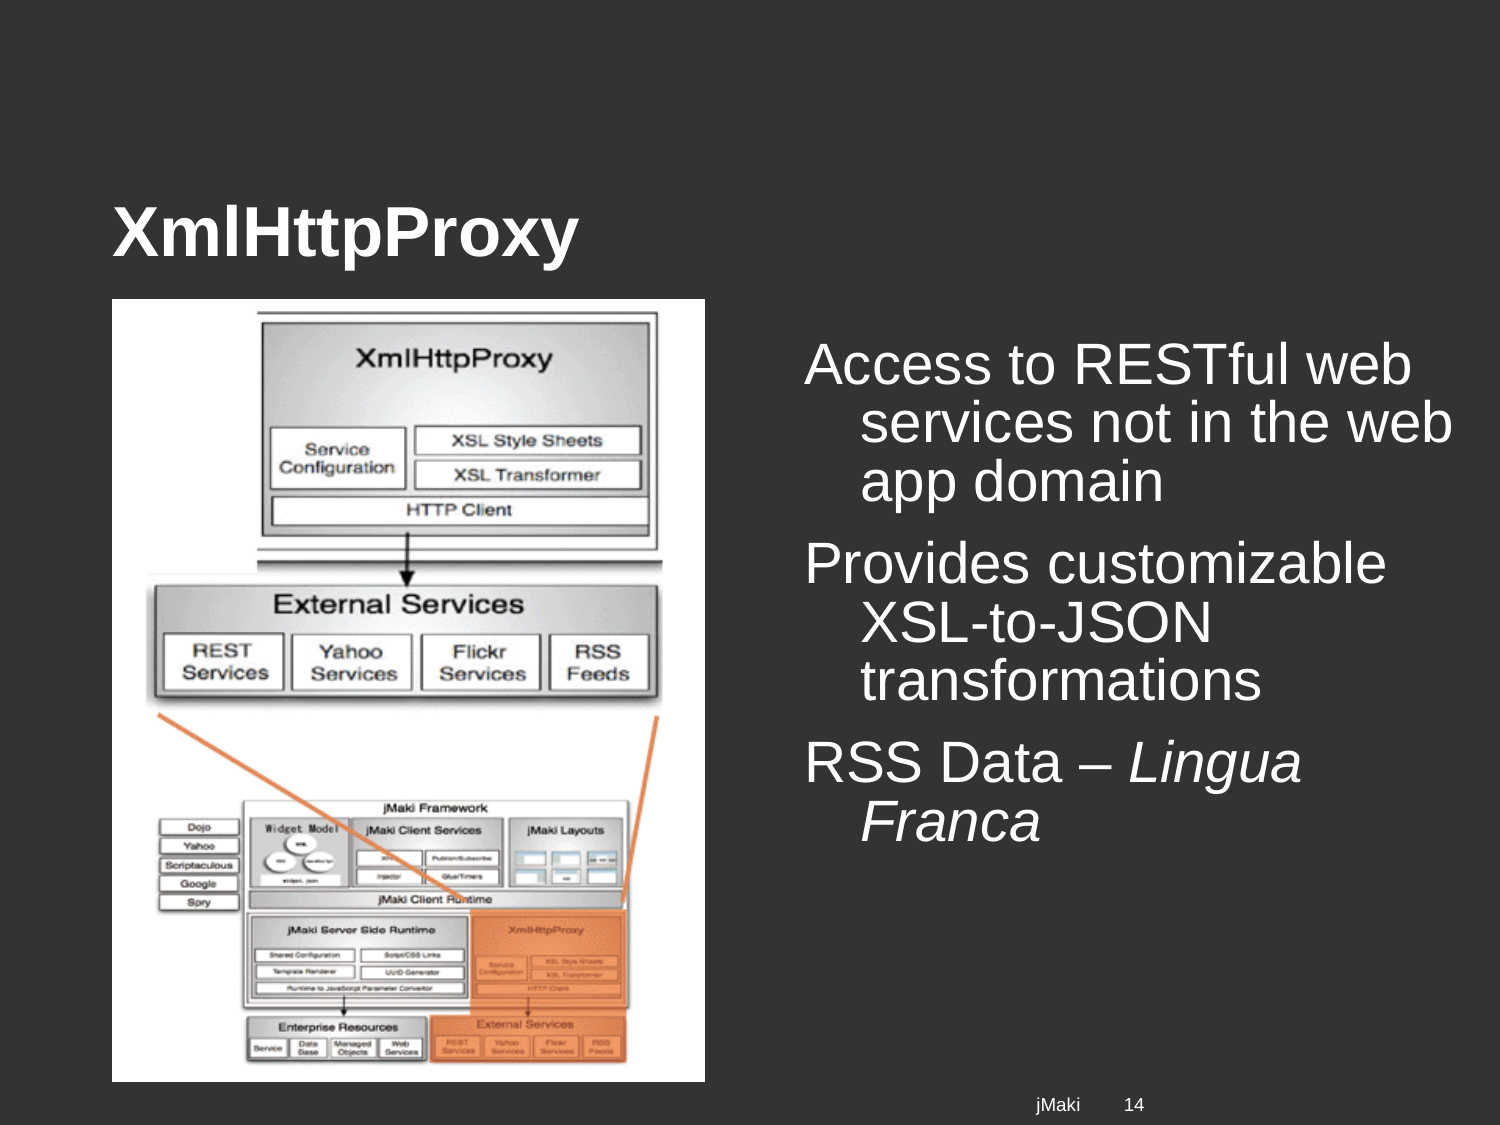

# XmlHttpProxy
Access to RESTful web services not in the web app domain
Provides customizable XSL-to-JSON transformations
RSS Data – Lingua Franca